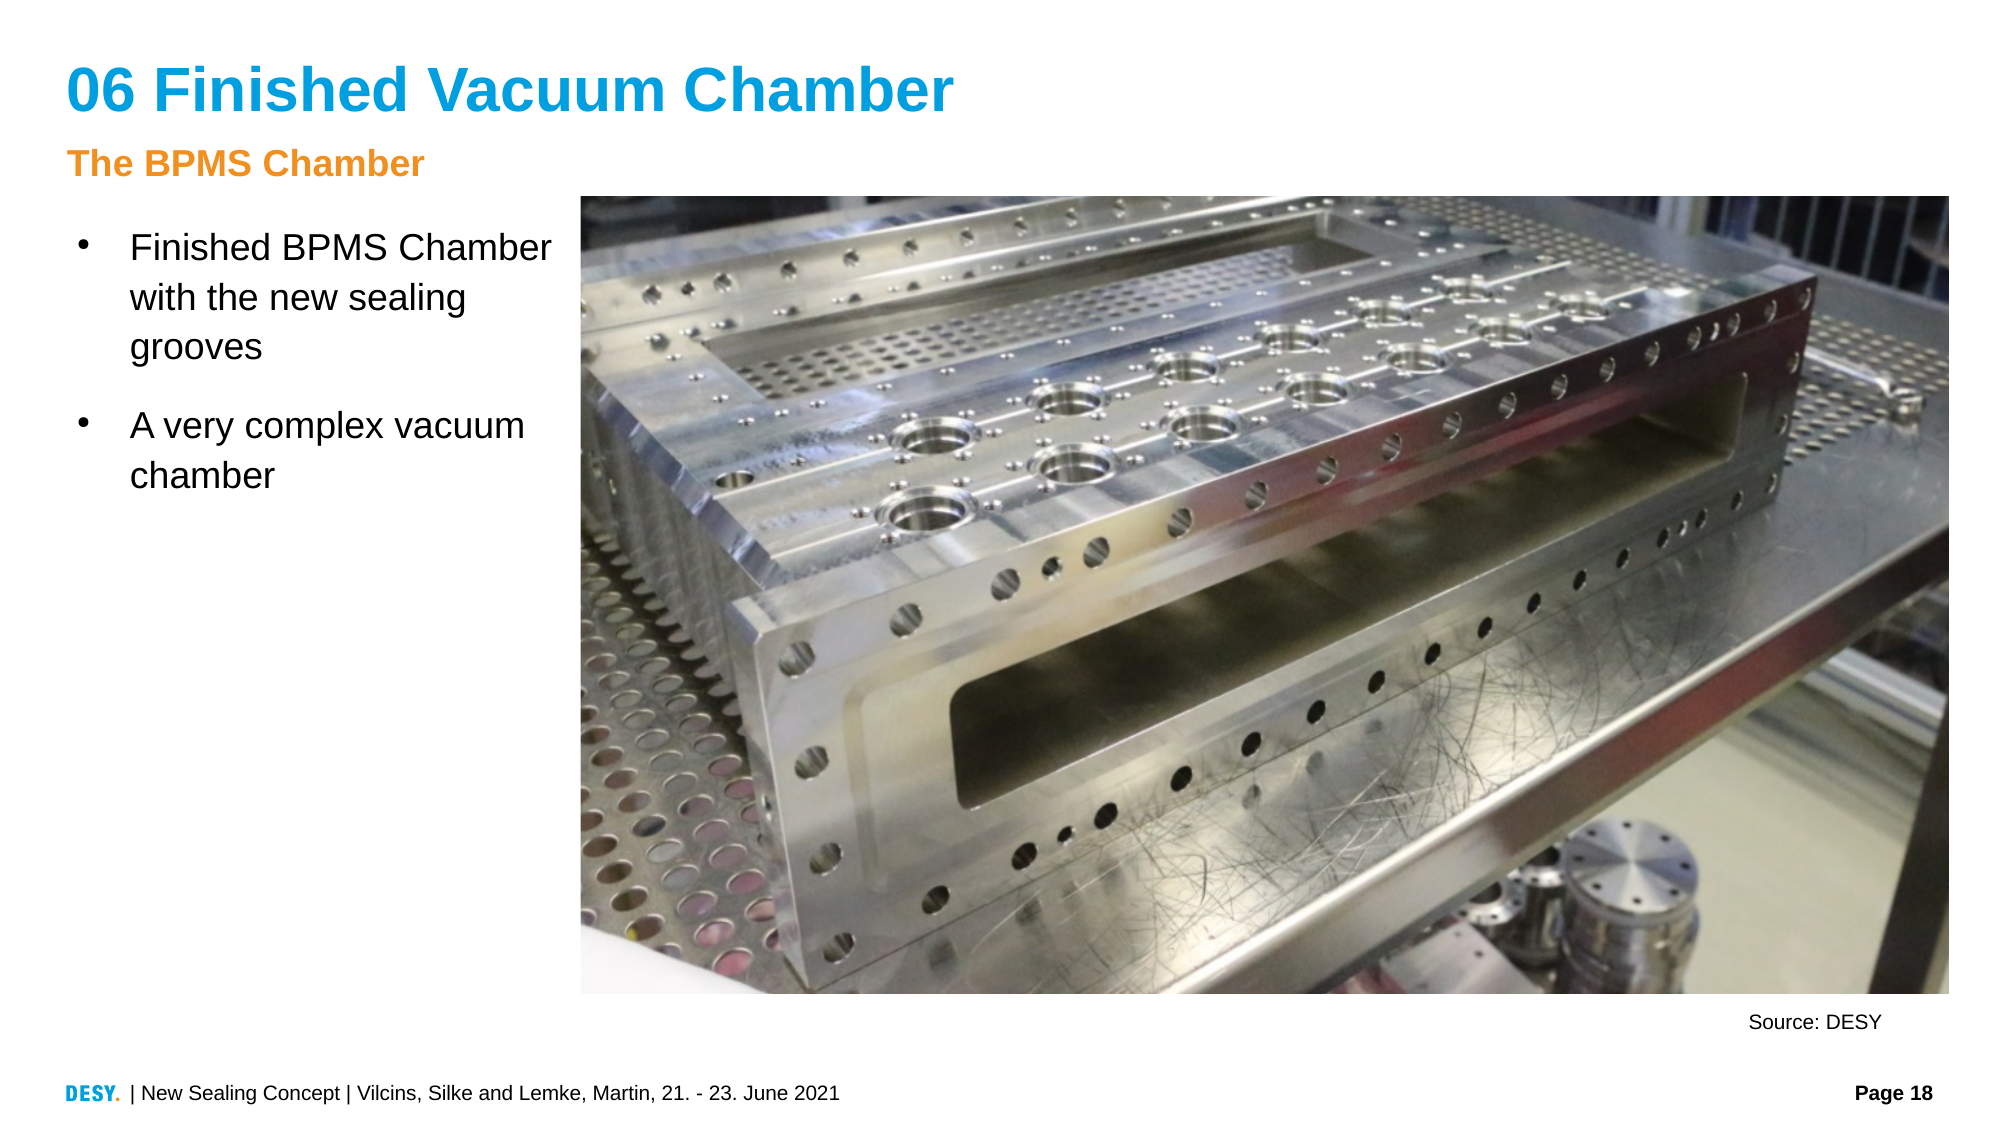

# 06 Finished Vacuum Chamber
The BPMS Chamber
Finished BPMS Chamber with the new sealing grooves
A very complex vacuum chamber
Source: DESY
| New Sealing Concept | Vilcins, Silke and Lemke, Martin, 21. - 23. June 2021
Source: wikipedia.com